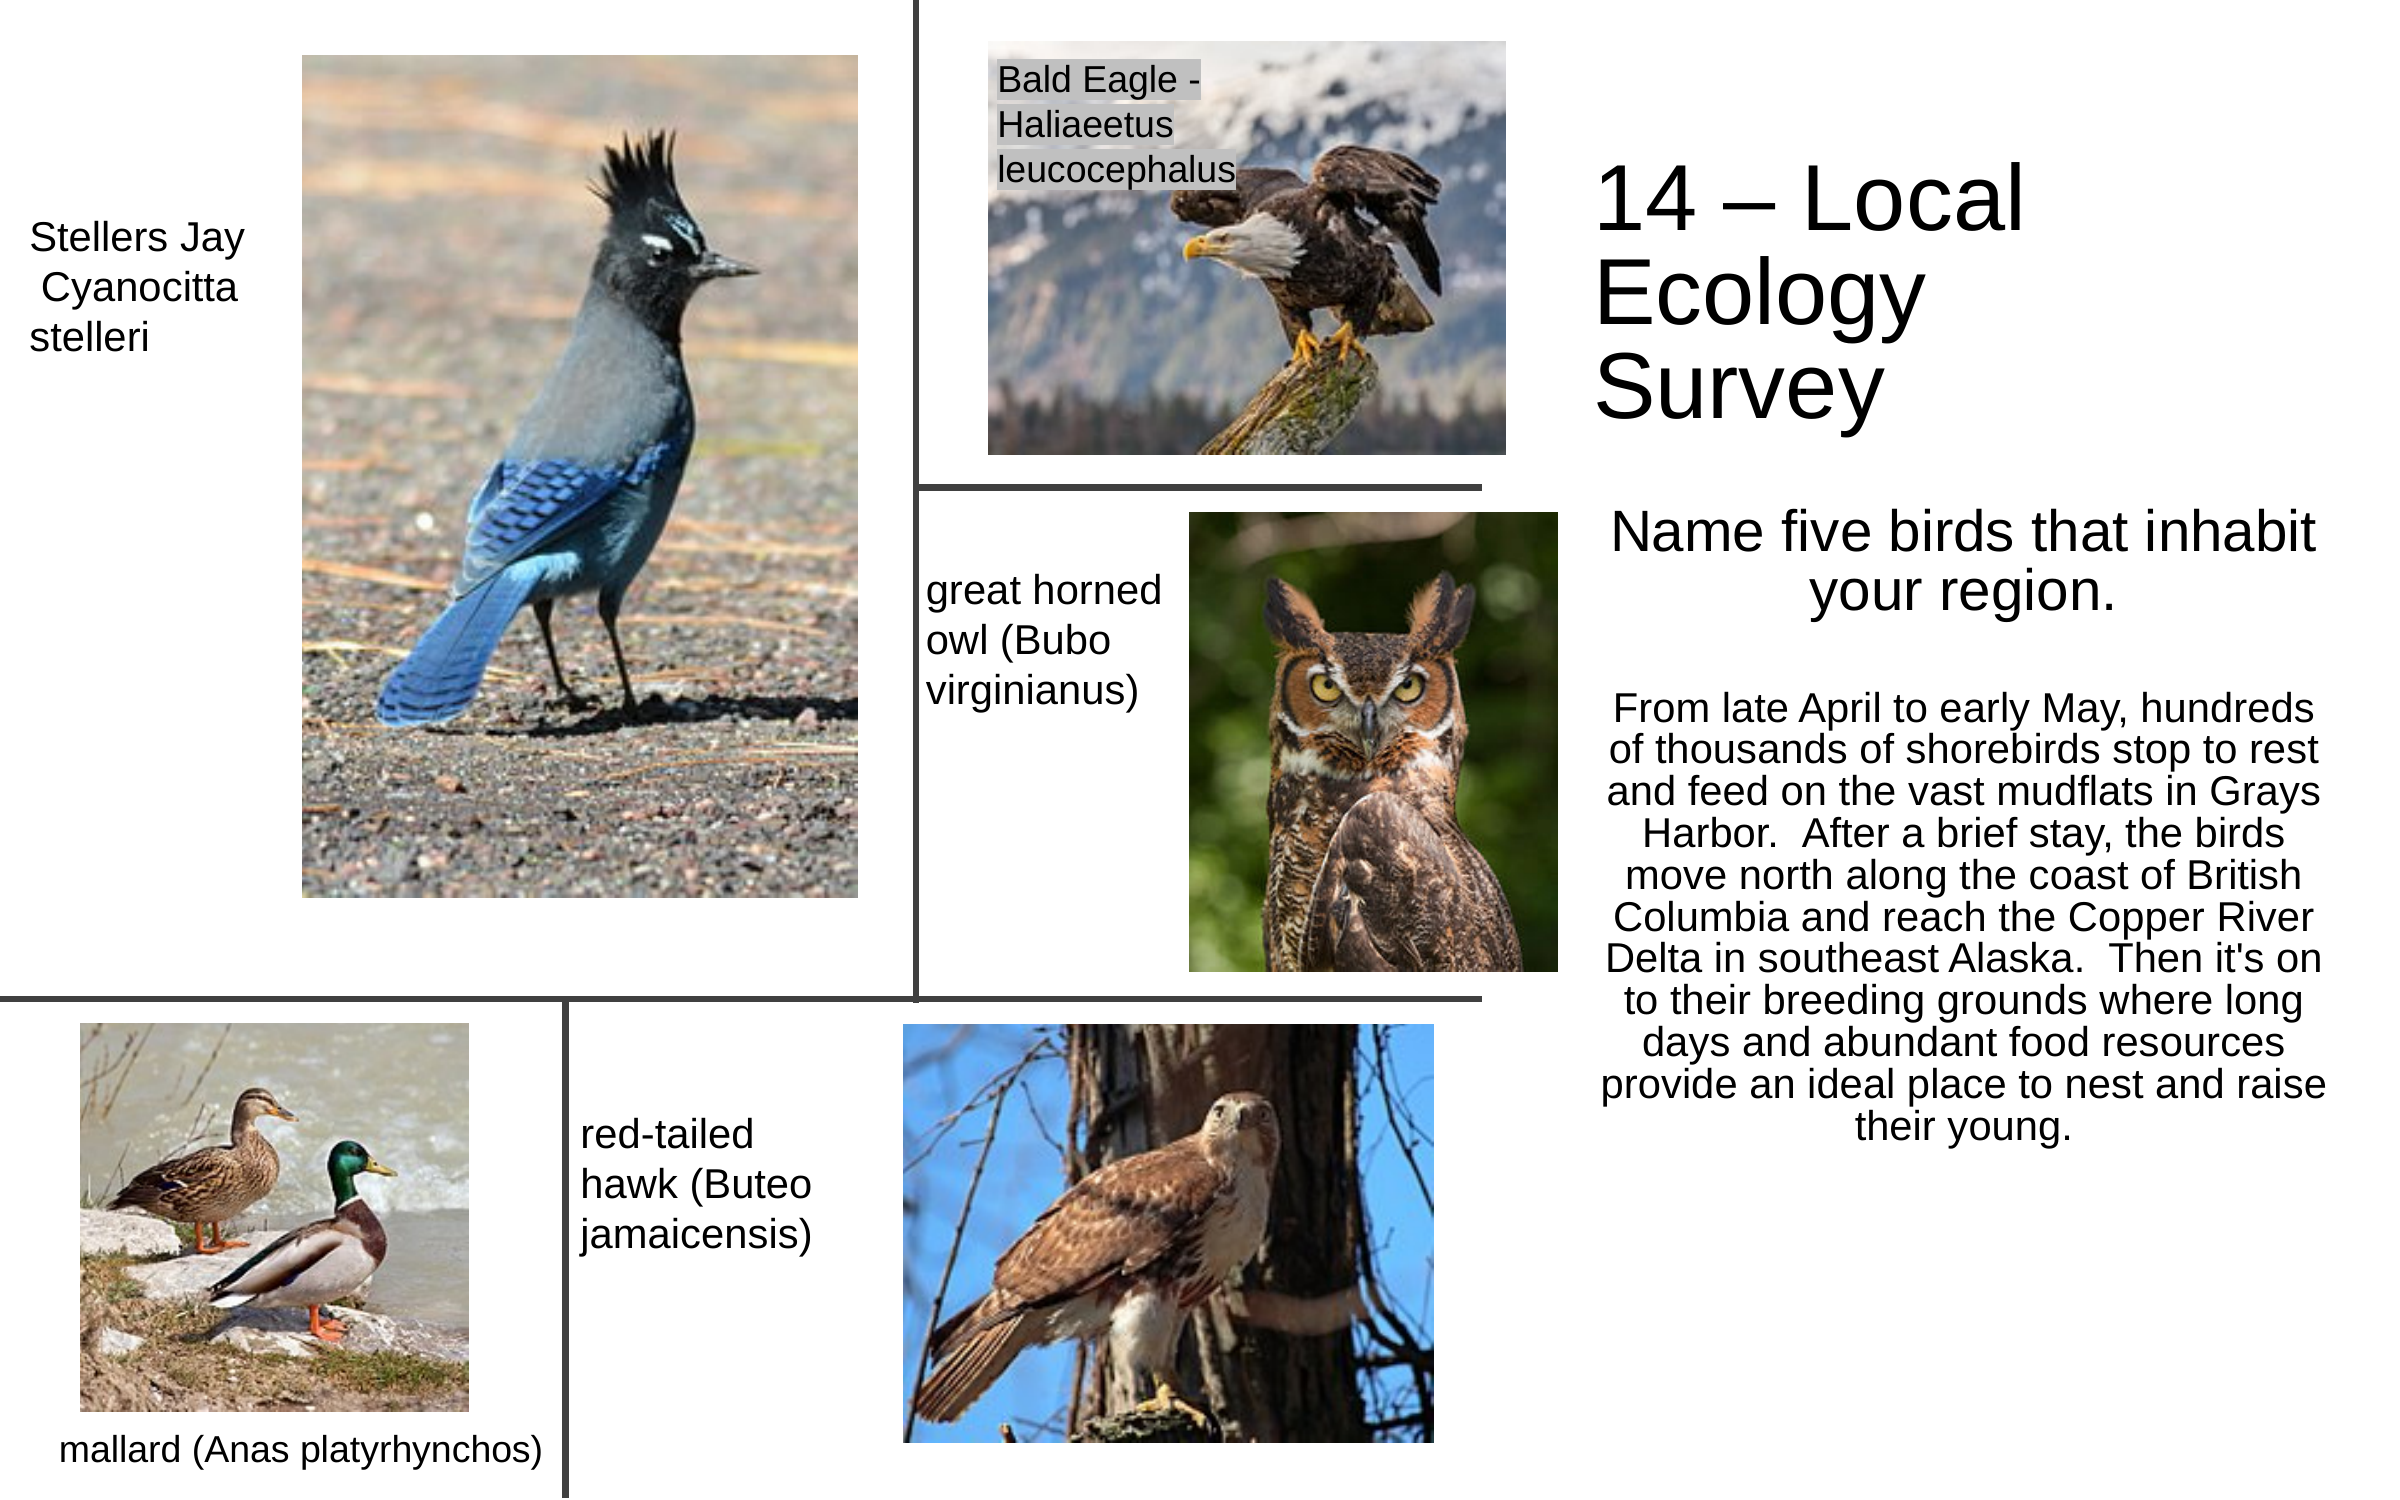

Bald Eagle - Haliaeetus leucocephalus
14 – Local Ecology Survey
Stellers Jay Cyanocitta stelleri
Name five birds that inhabit your region.
From late April to early May, hundreds of thousands of shorebirds stop to rest and feed on the vast mudflats in Grays Harbor.  After a brief stay, the birds move north along the coast of British Columbia and reach the Copper River Delta in southeast Alaska.  Then it's on to their breeding grounds where long days and abundant food resources provide an ideal place to nest and raise their young.
great horned owl (Bubo virginianus)
red-tailed hawk (Buteo jamaicensis)
mallard (Anas platyrhynchos)